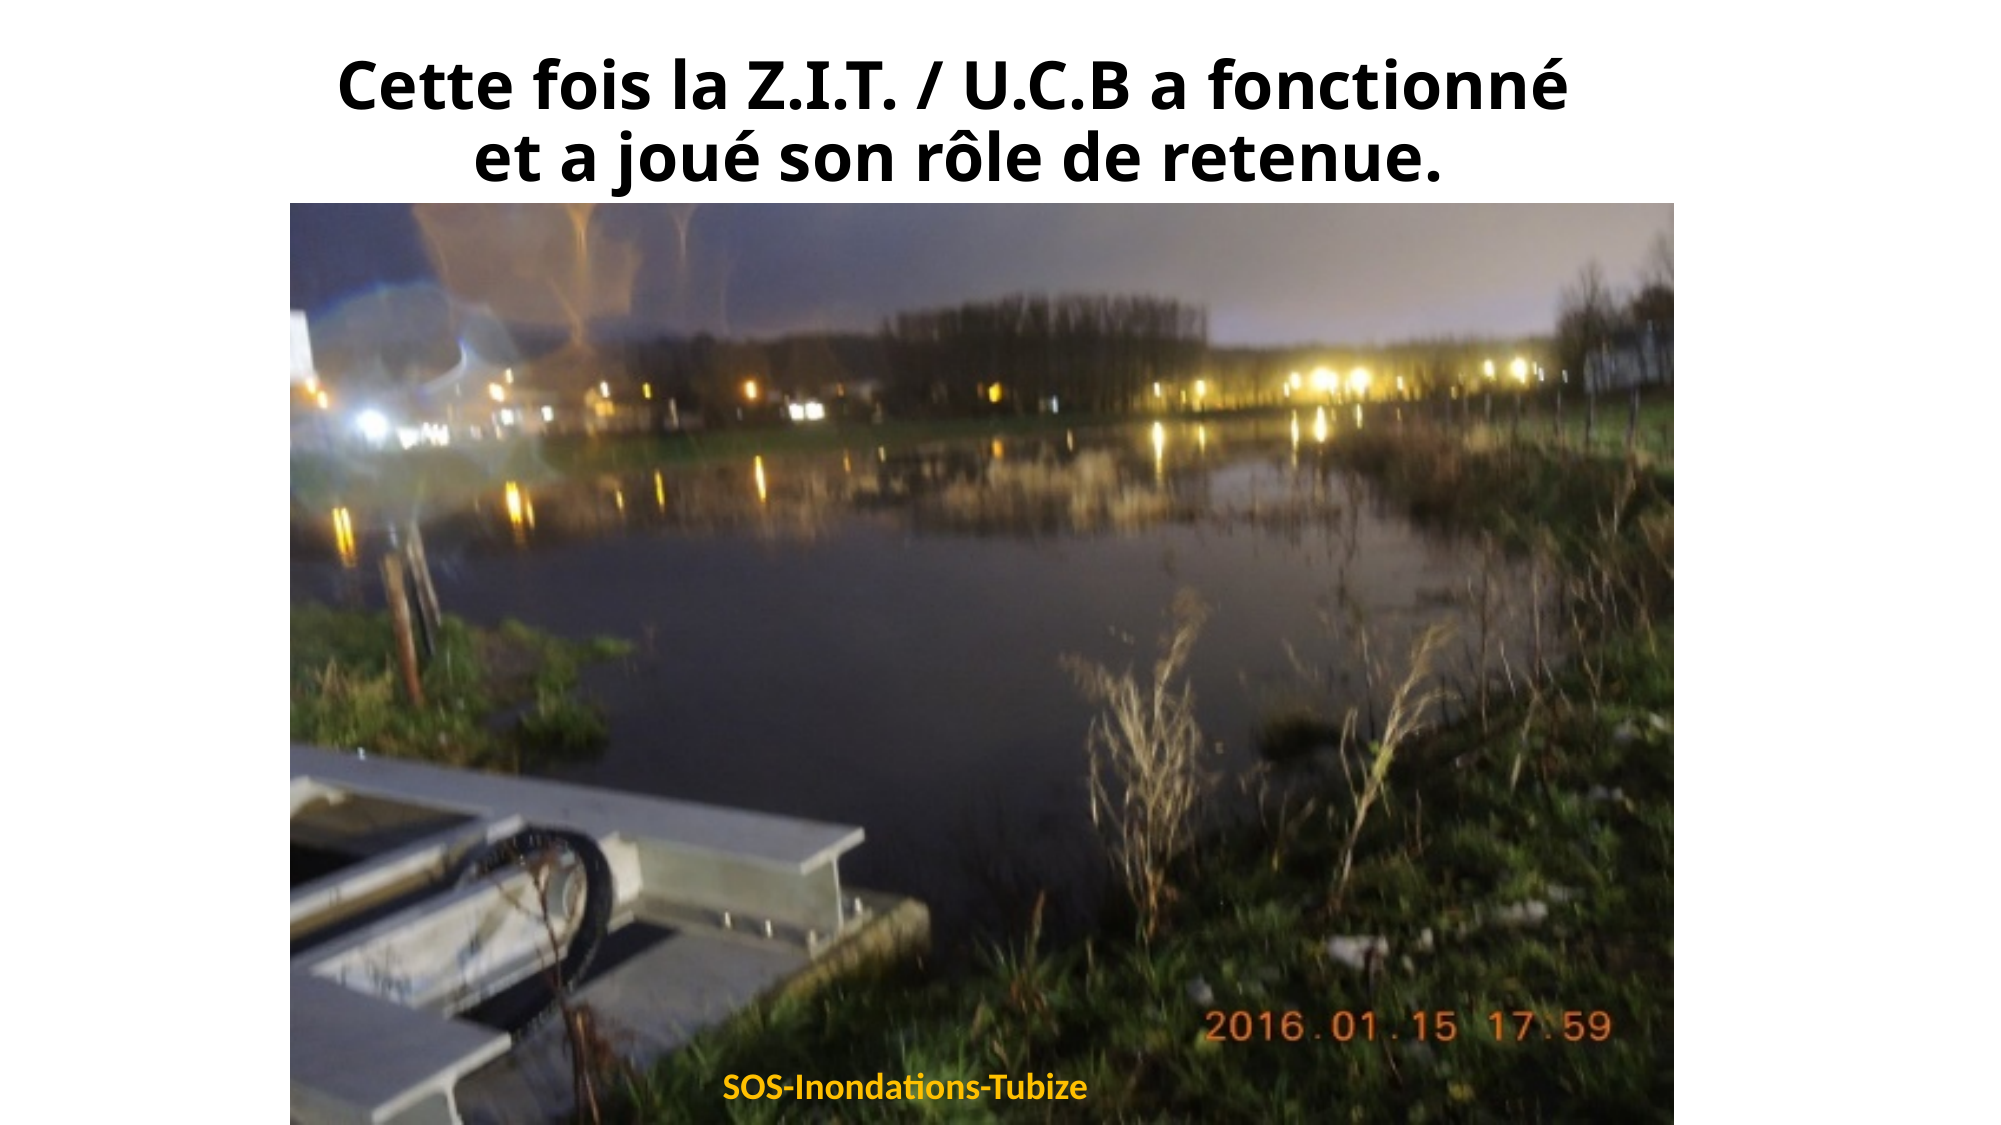

# Cette fois la Z.I.T. / U.C.B a fonctionné et a joué son rôle de retenue.
SOS-Inondations-Tubize